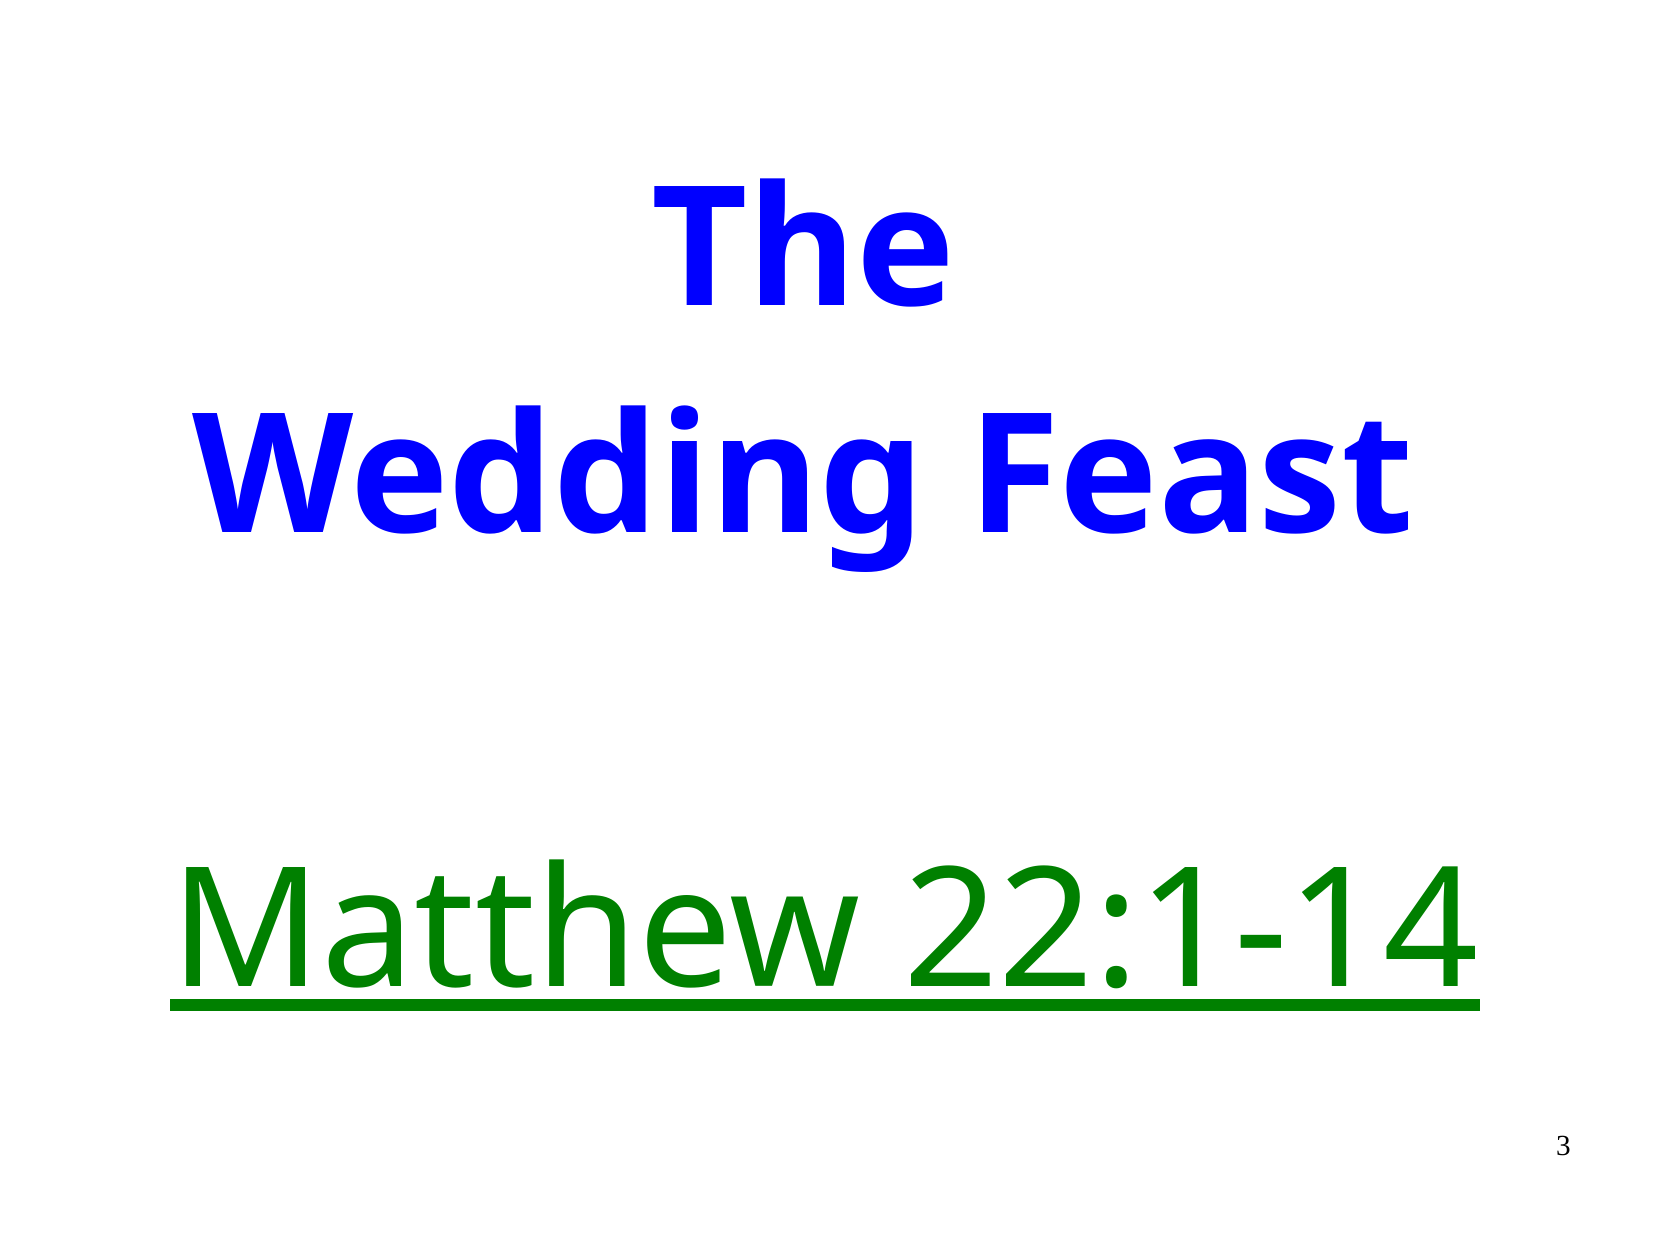

# The Wedding Feast Matthew 22:1-14
3